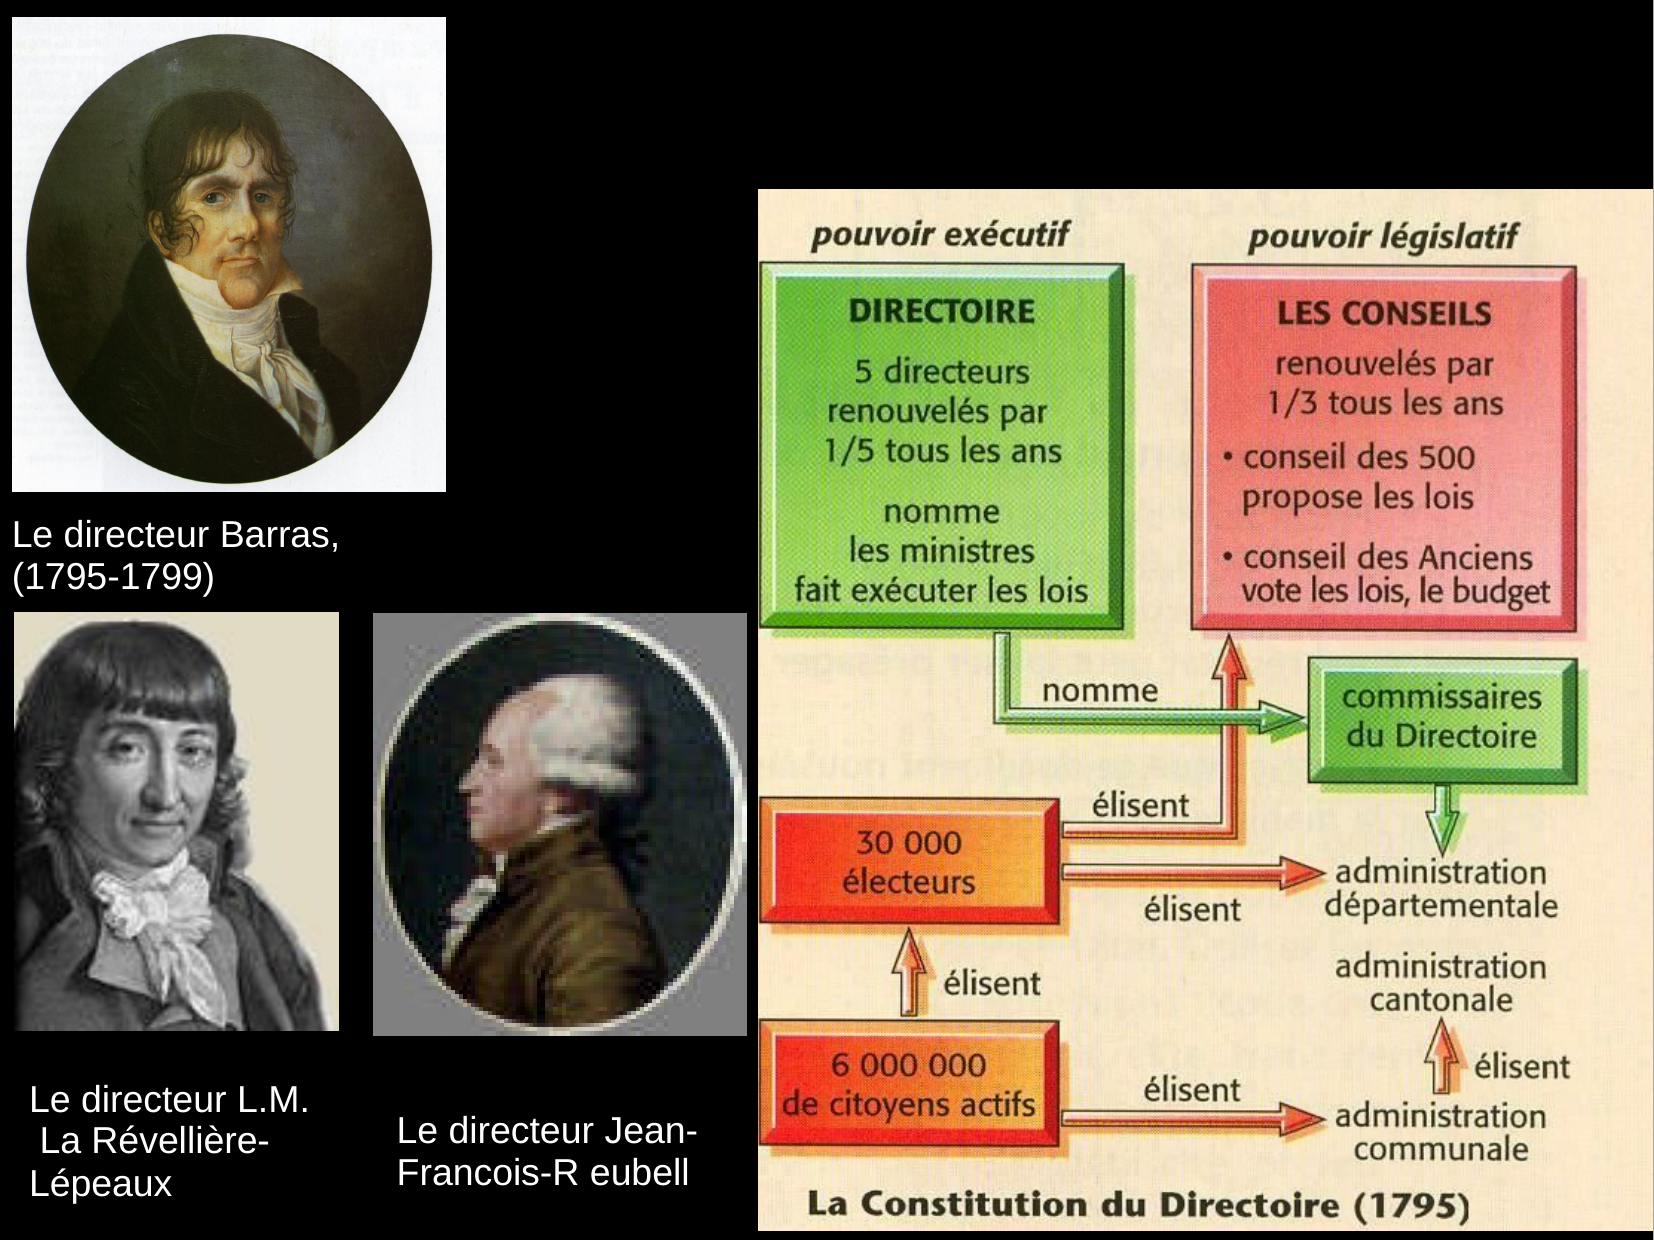

Le directeur Barras,
(1795-1799)
Le directeur L.M. La Révellière-Lépeaux
Le directeur Jean-Francois-R eubell